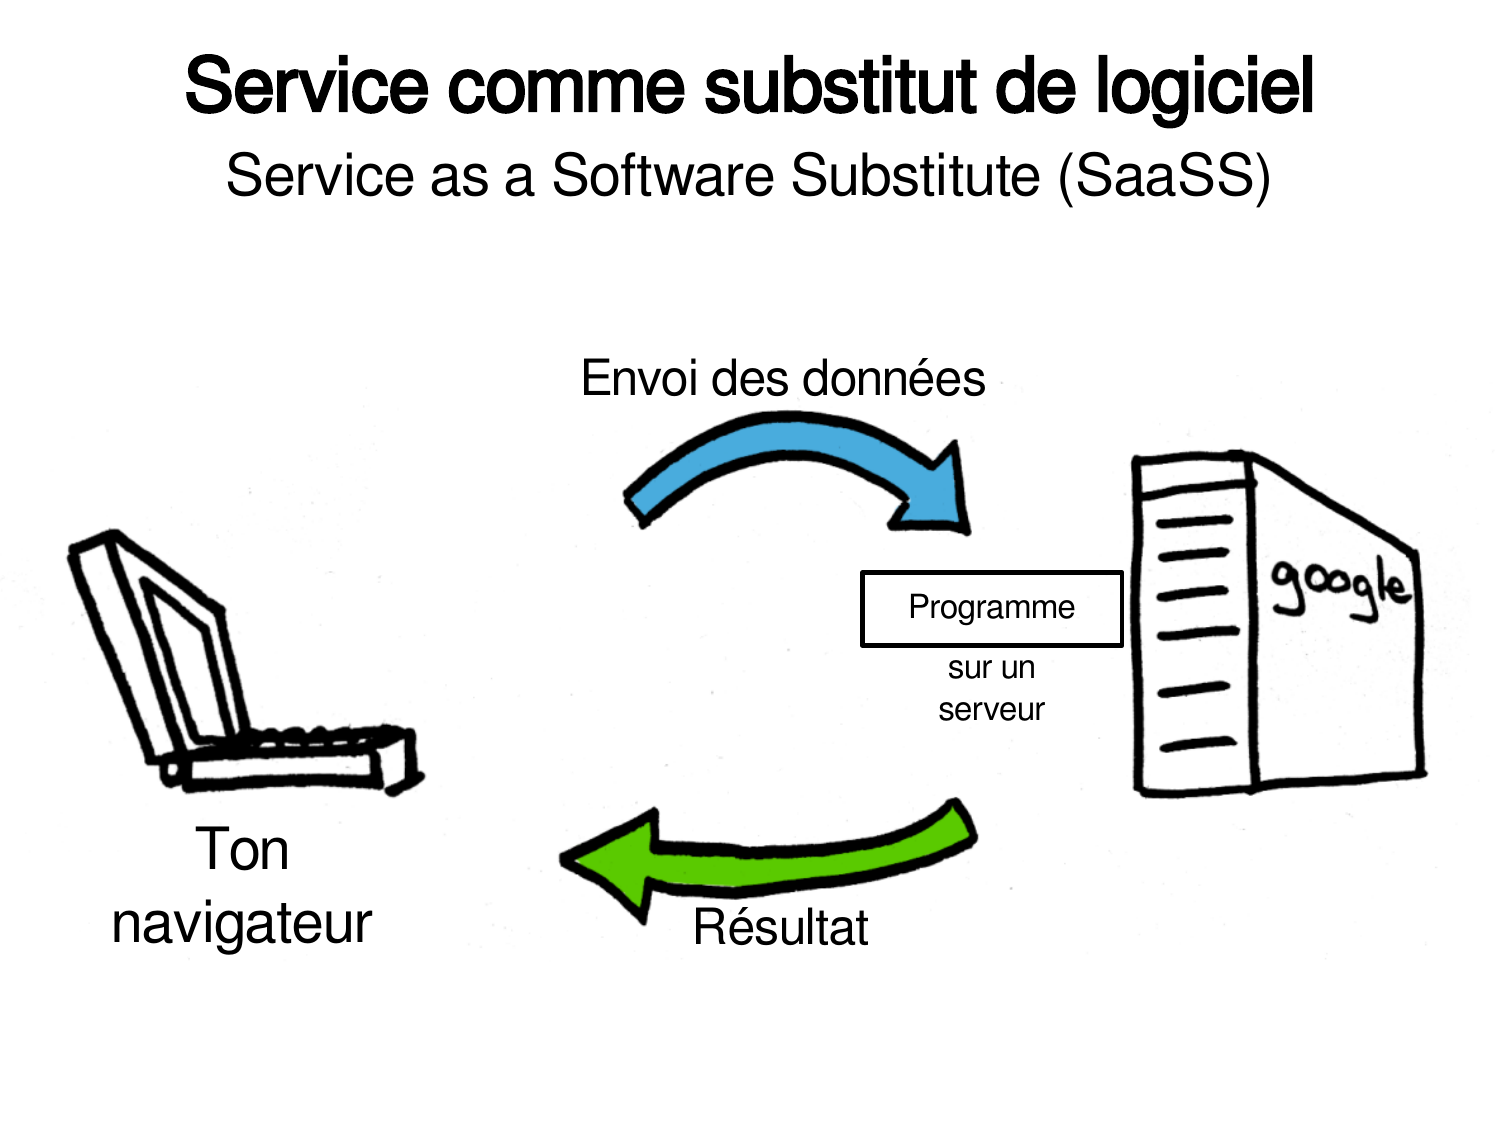

Service comme substitut de logiciel
Service as a Software Substitute (SaaSS)
Envoi des données
Programme
sur un
serveur
Ton
navigateur
Résultat